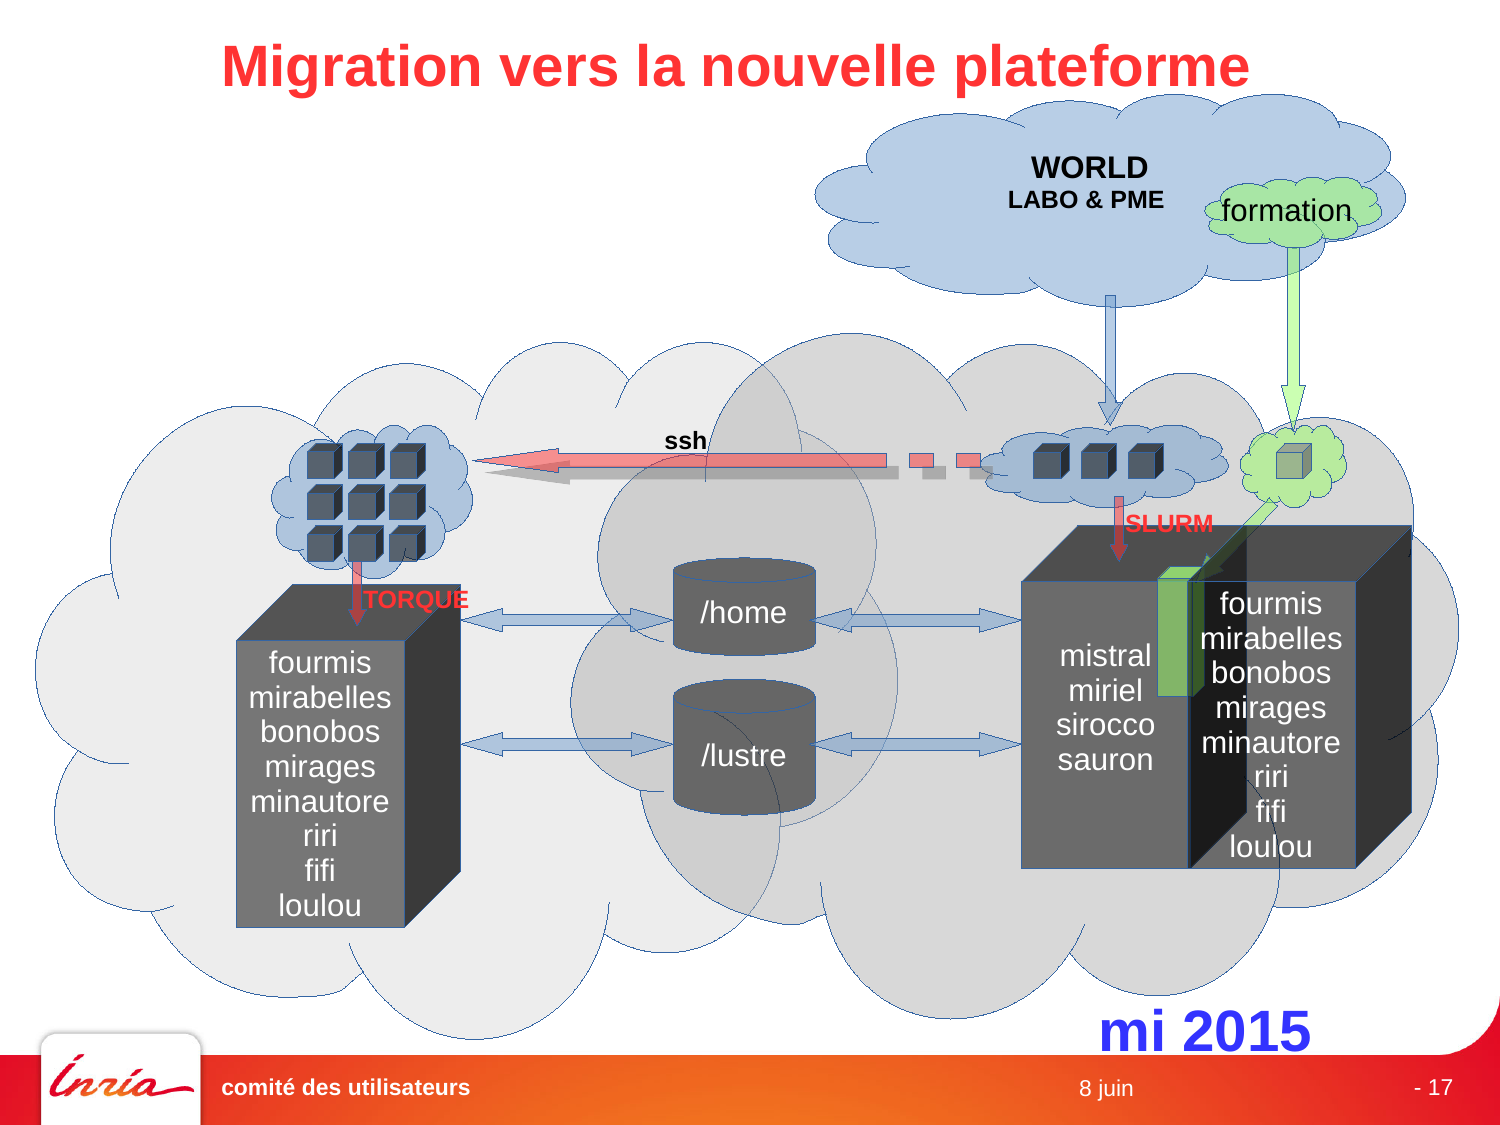

# Migration vers la nouvelle plateforme
WORLD
LABO & PME
formation
ssh
SLURM
mistral
miriel
sirocco
sauron
fourmis
mirabelles
bonobos
mirages
minautore
riri
fifi
loulou
/home
TORQUE
fourmis
mirabelles
bonobos
mirages
minautore
riri
fifi
loulou
/lustre
mi 2015
comité des utilisateurs
17
8 juin 2015